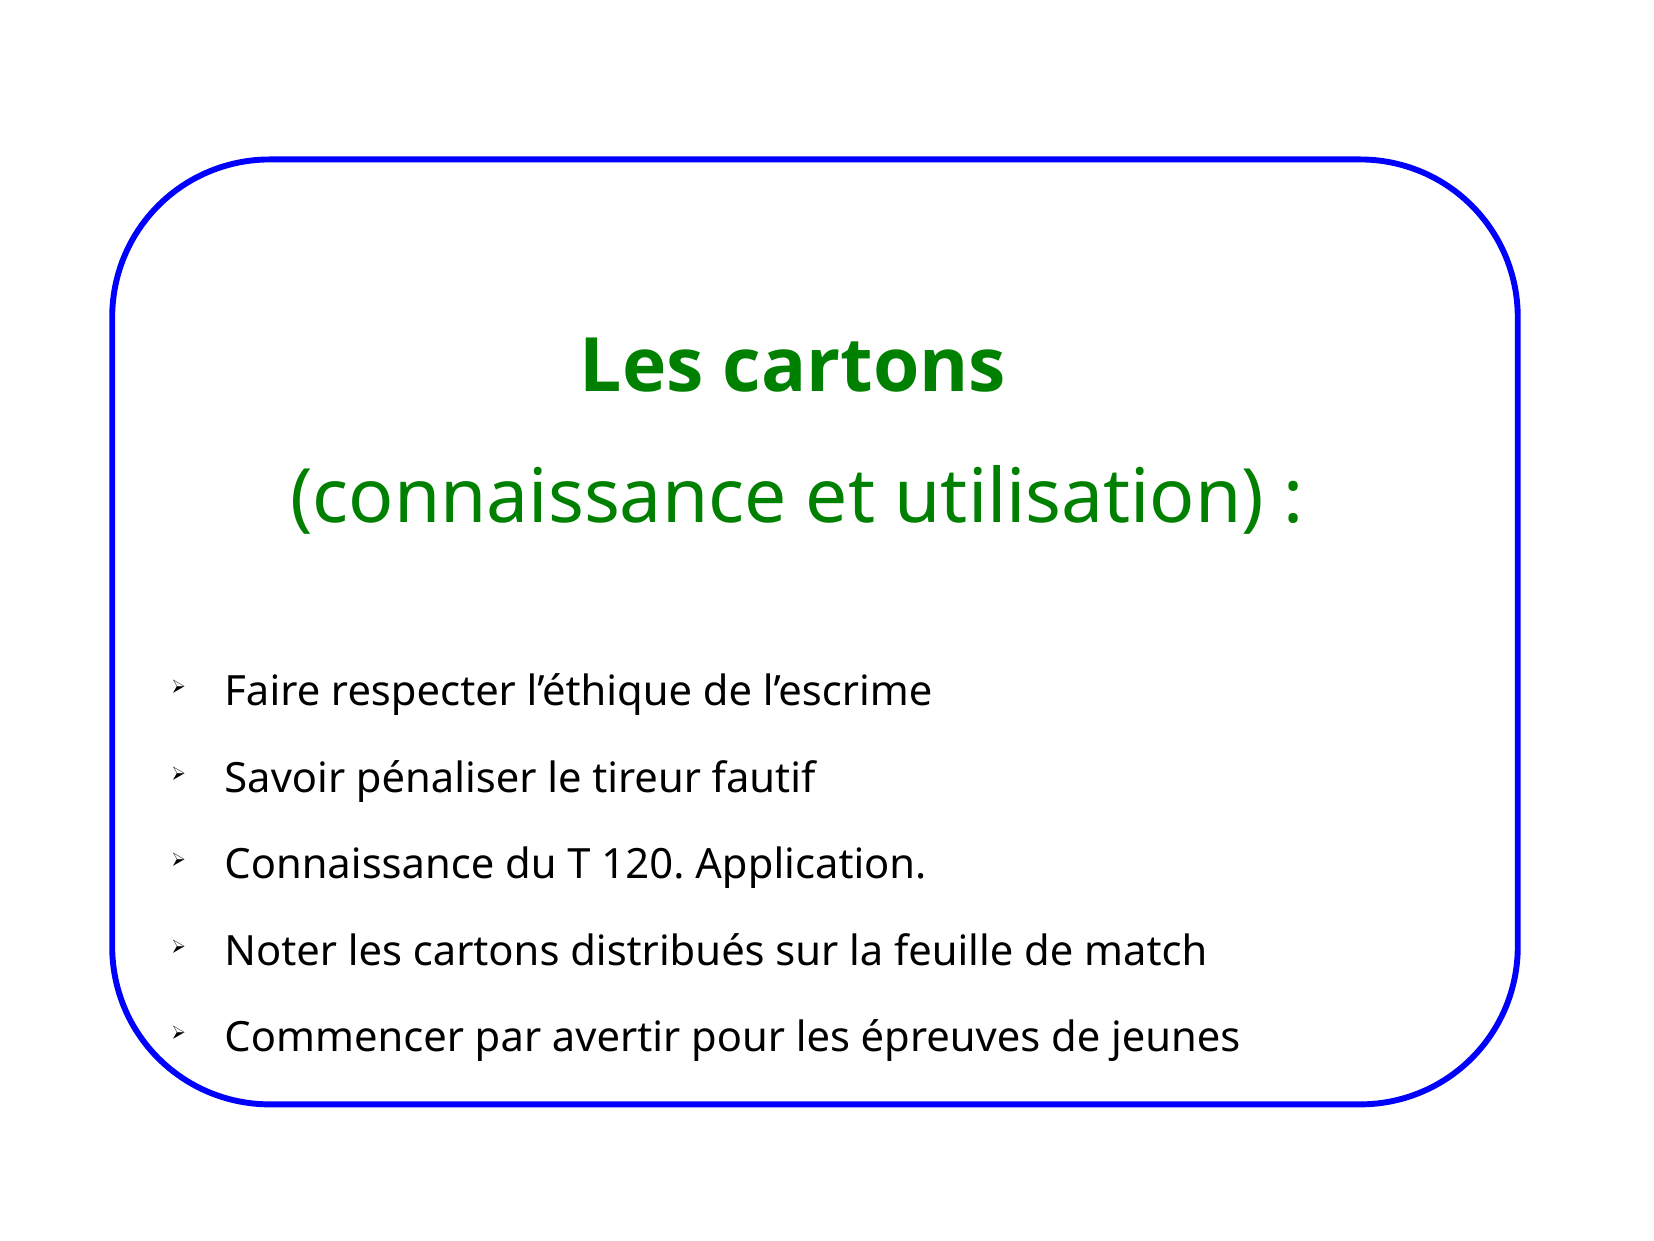

# Les cartons
(connaissance et utilisation) :
Faire respecter l’éthique de l’escrime
Savoir pénaliser le tireur fautif
Connaissance du T 120. Application.
Noter les cartons distribués sur la feuille de match
Commencer par avertir pour les épreuves de jeunes